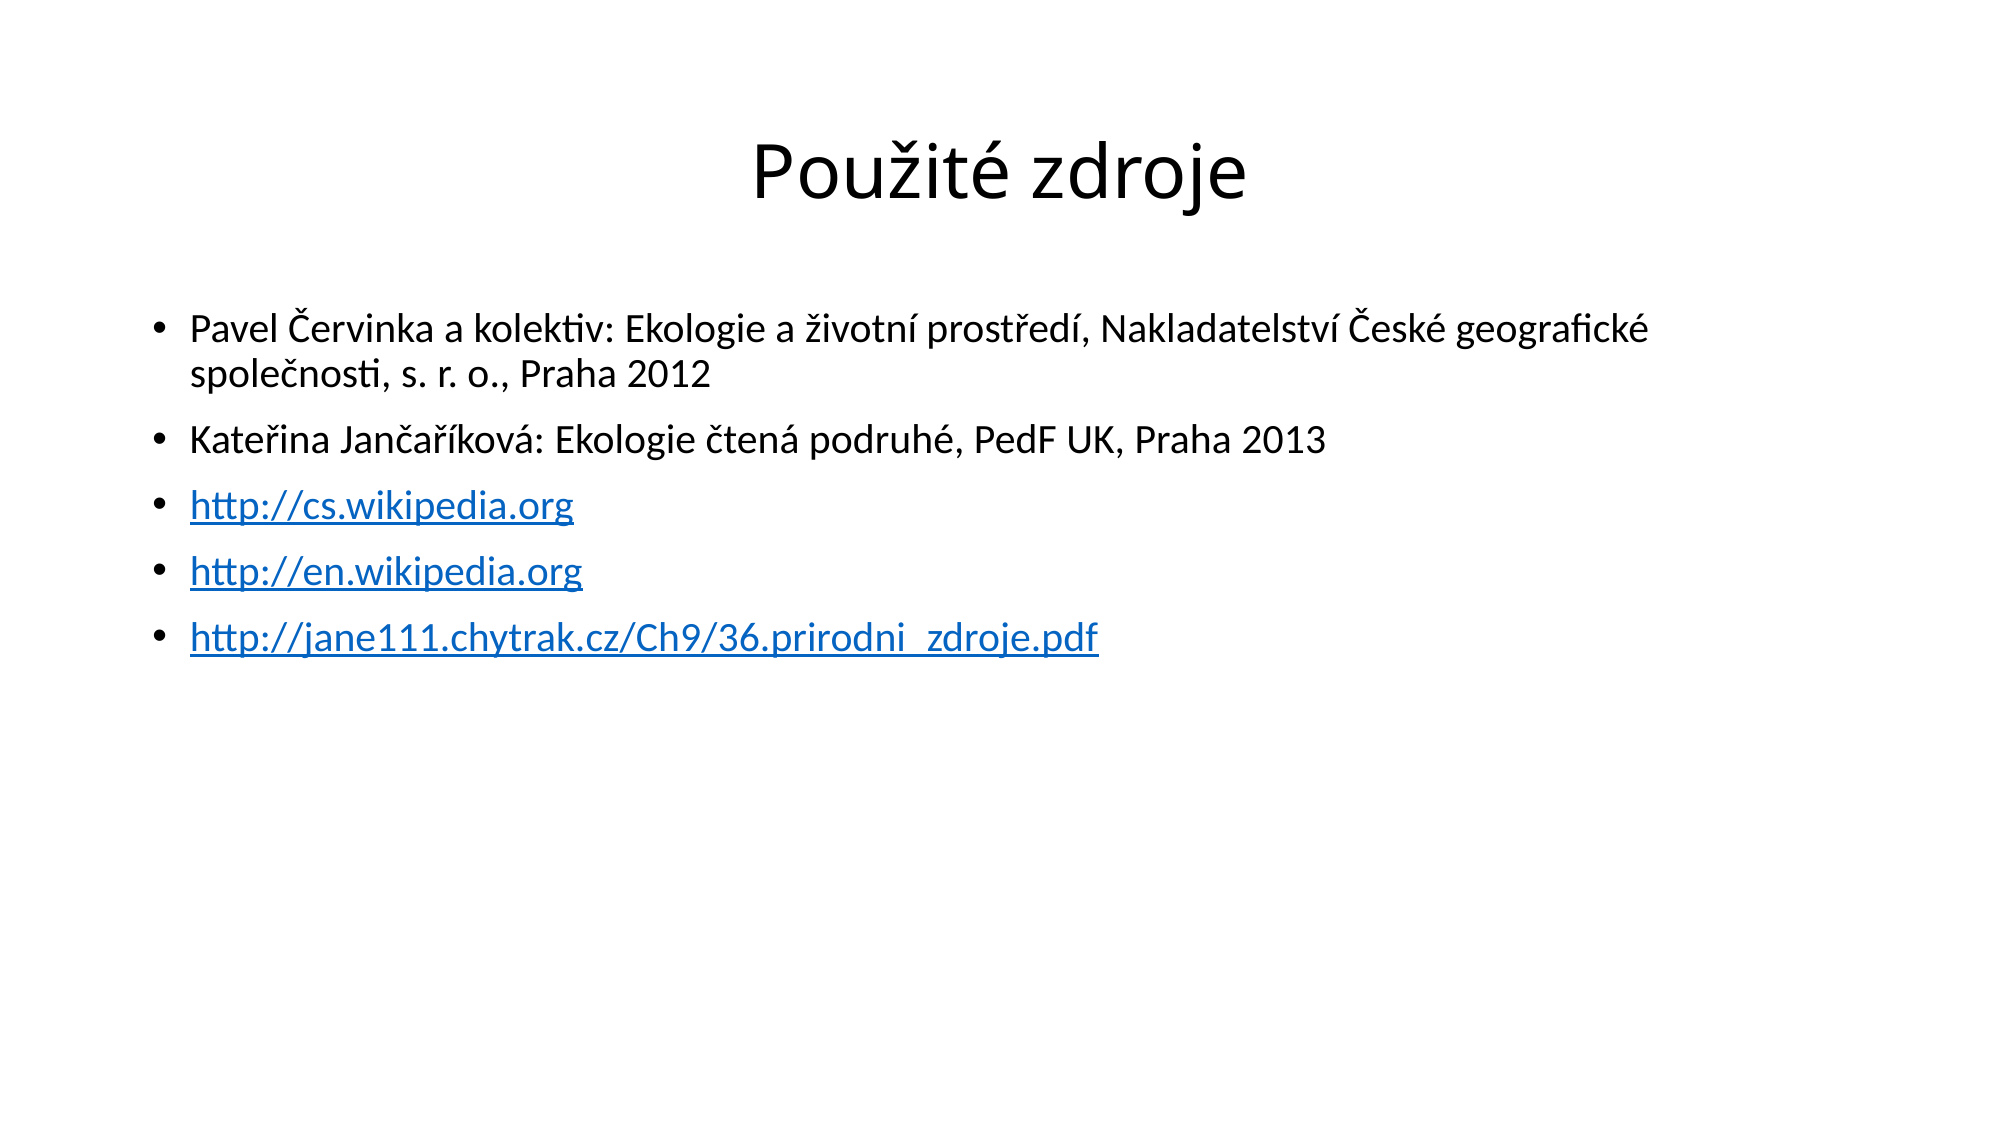

# Použité zdroje
Pavel Červinka a kolektiv: Ekologie a životní prostředí, Nakladatelství České geografické společnosti, s. r. o., Praha 2012
Kateřina Jančaříková: Ekologie čtená podruhé, PedF UK, Praha 2013
http://cs.wikipedia.org
http://en.wikipedia.org
http://jane111.chytrak.cz/Ch9/36.prirodni_zdroje.pdf